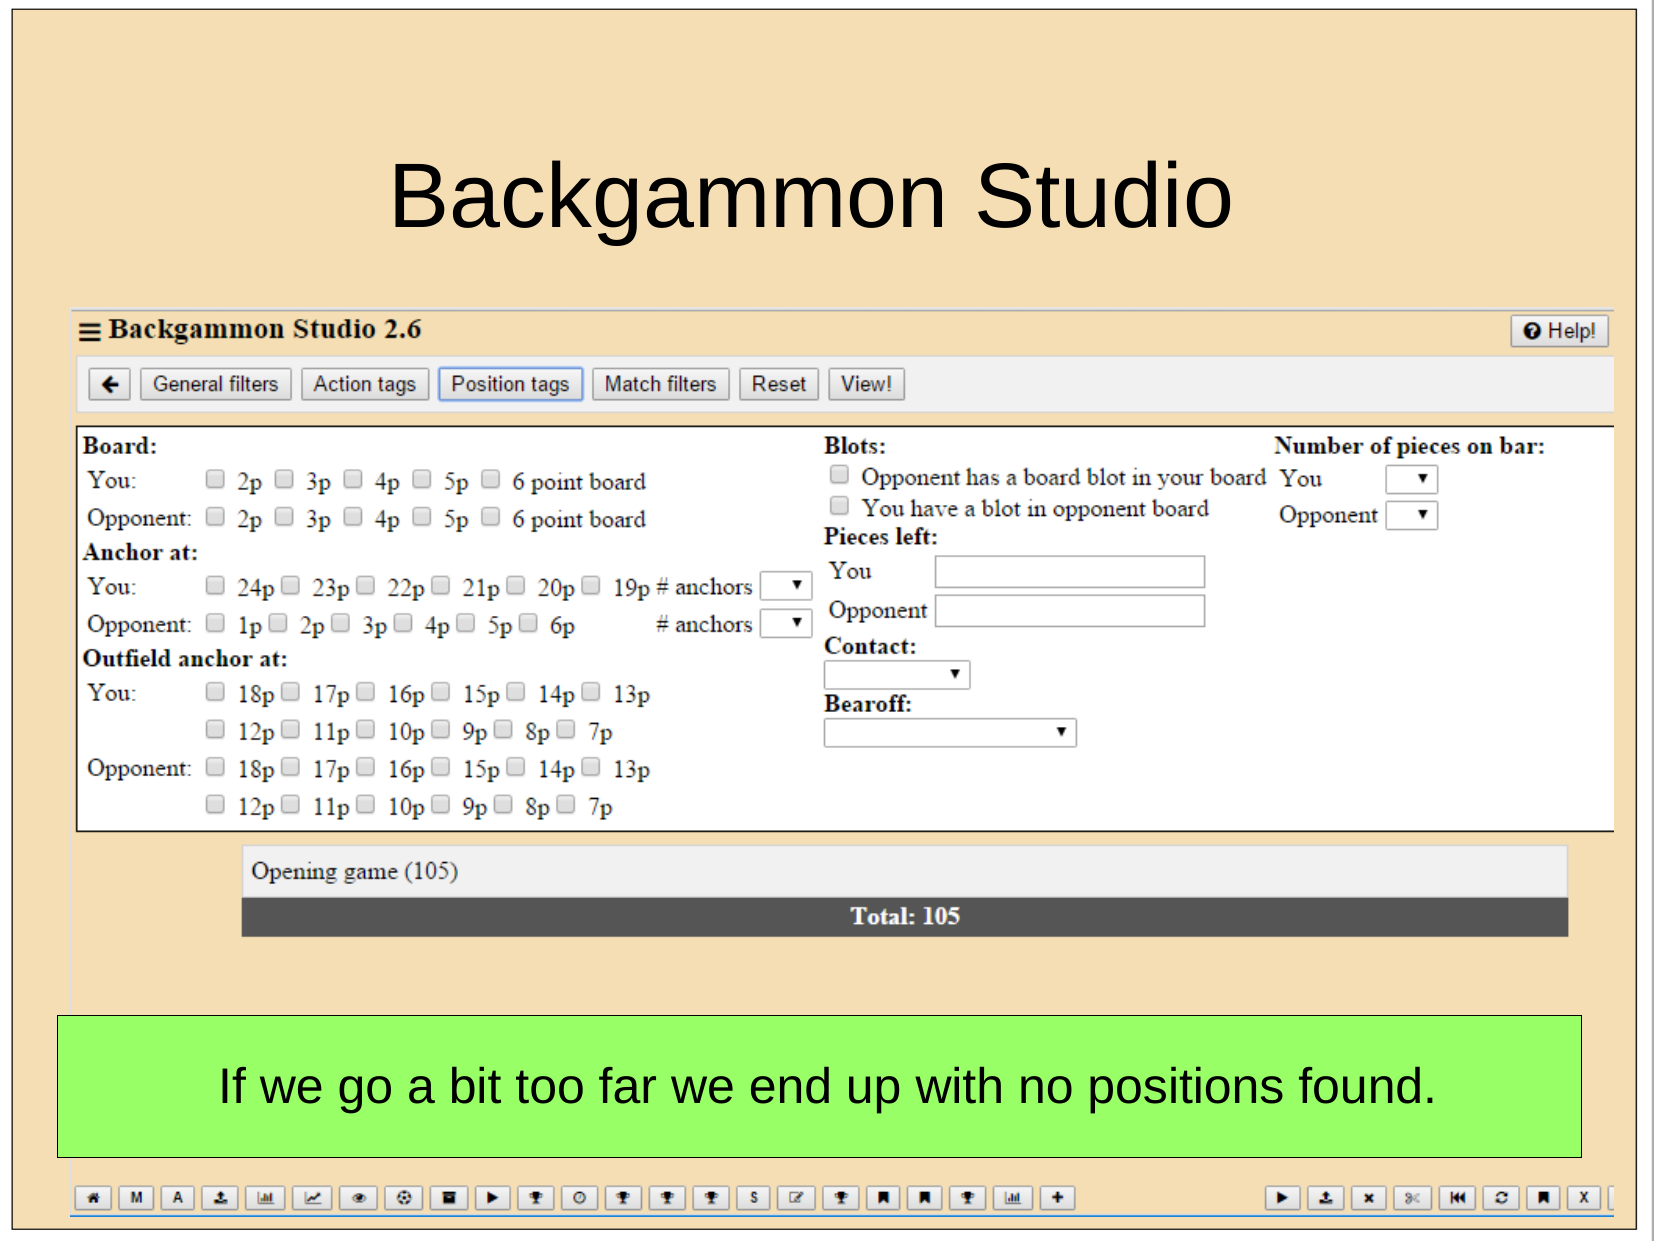

# Backgammon Studio
If we go a bit too far we end up with no positions found.